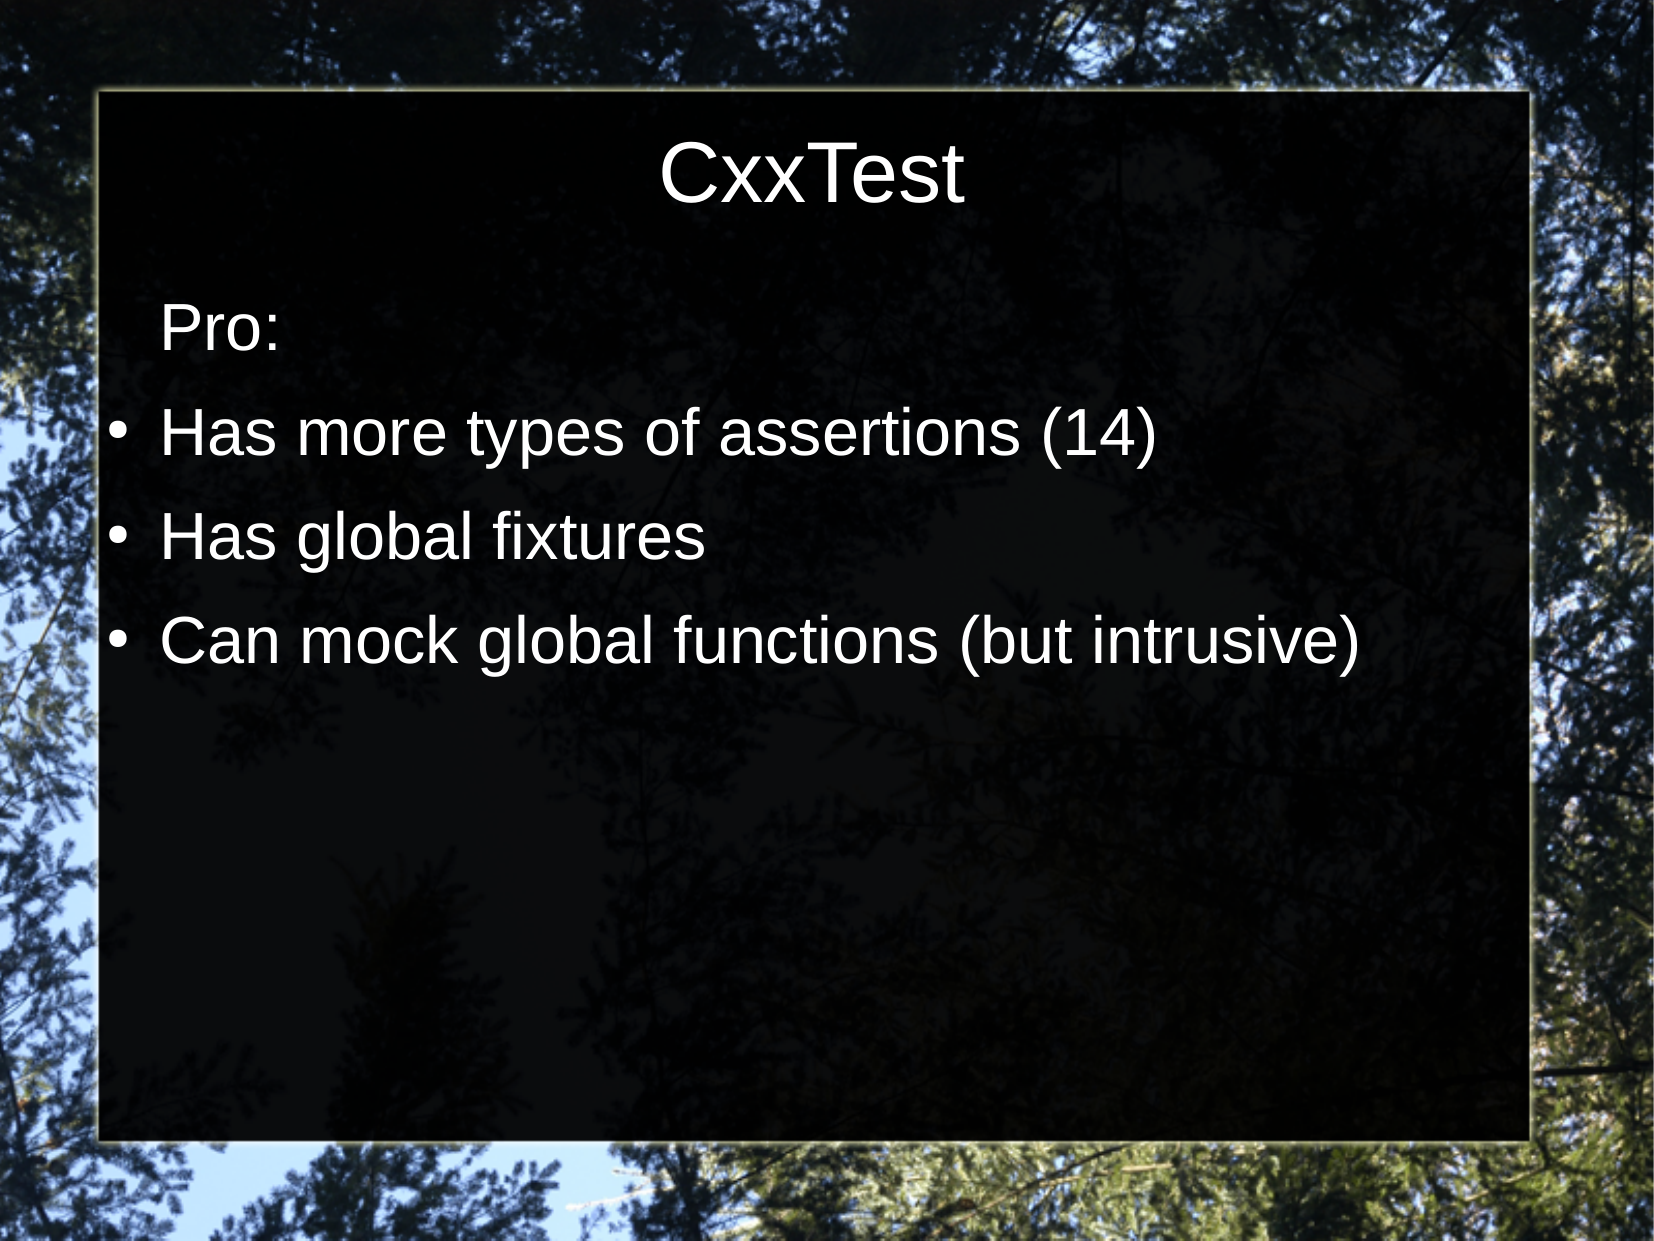

# CxxTest
Pro:
Has more types of assertions (14)
Has global fixtures
Can mock global functions (but intrusive)